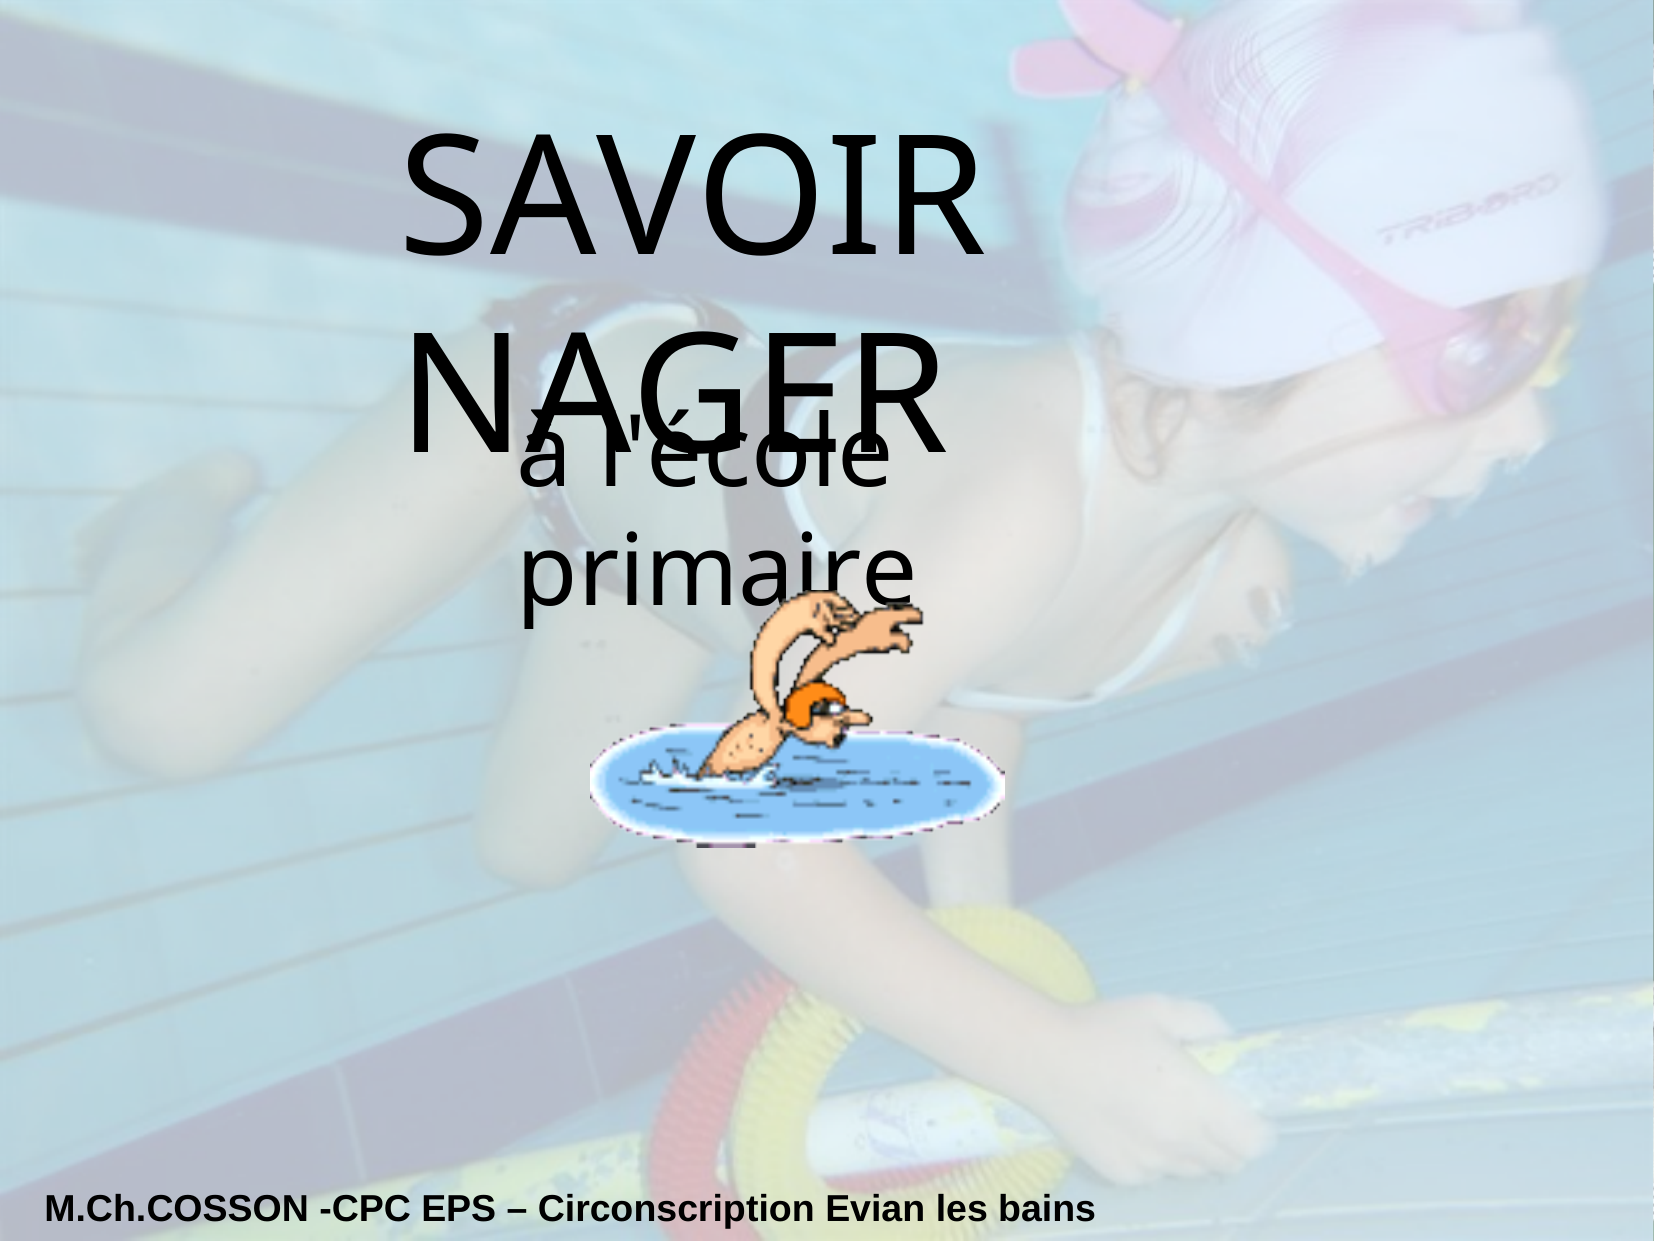

SAVOIR NAGER
à l'école primaire
M.Ch.COSSON -CPC EPS – Circonscription Evian les bains